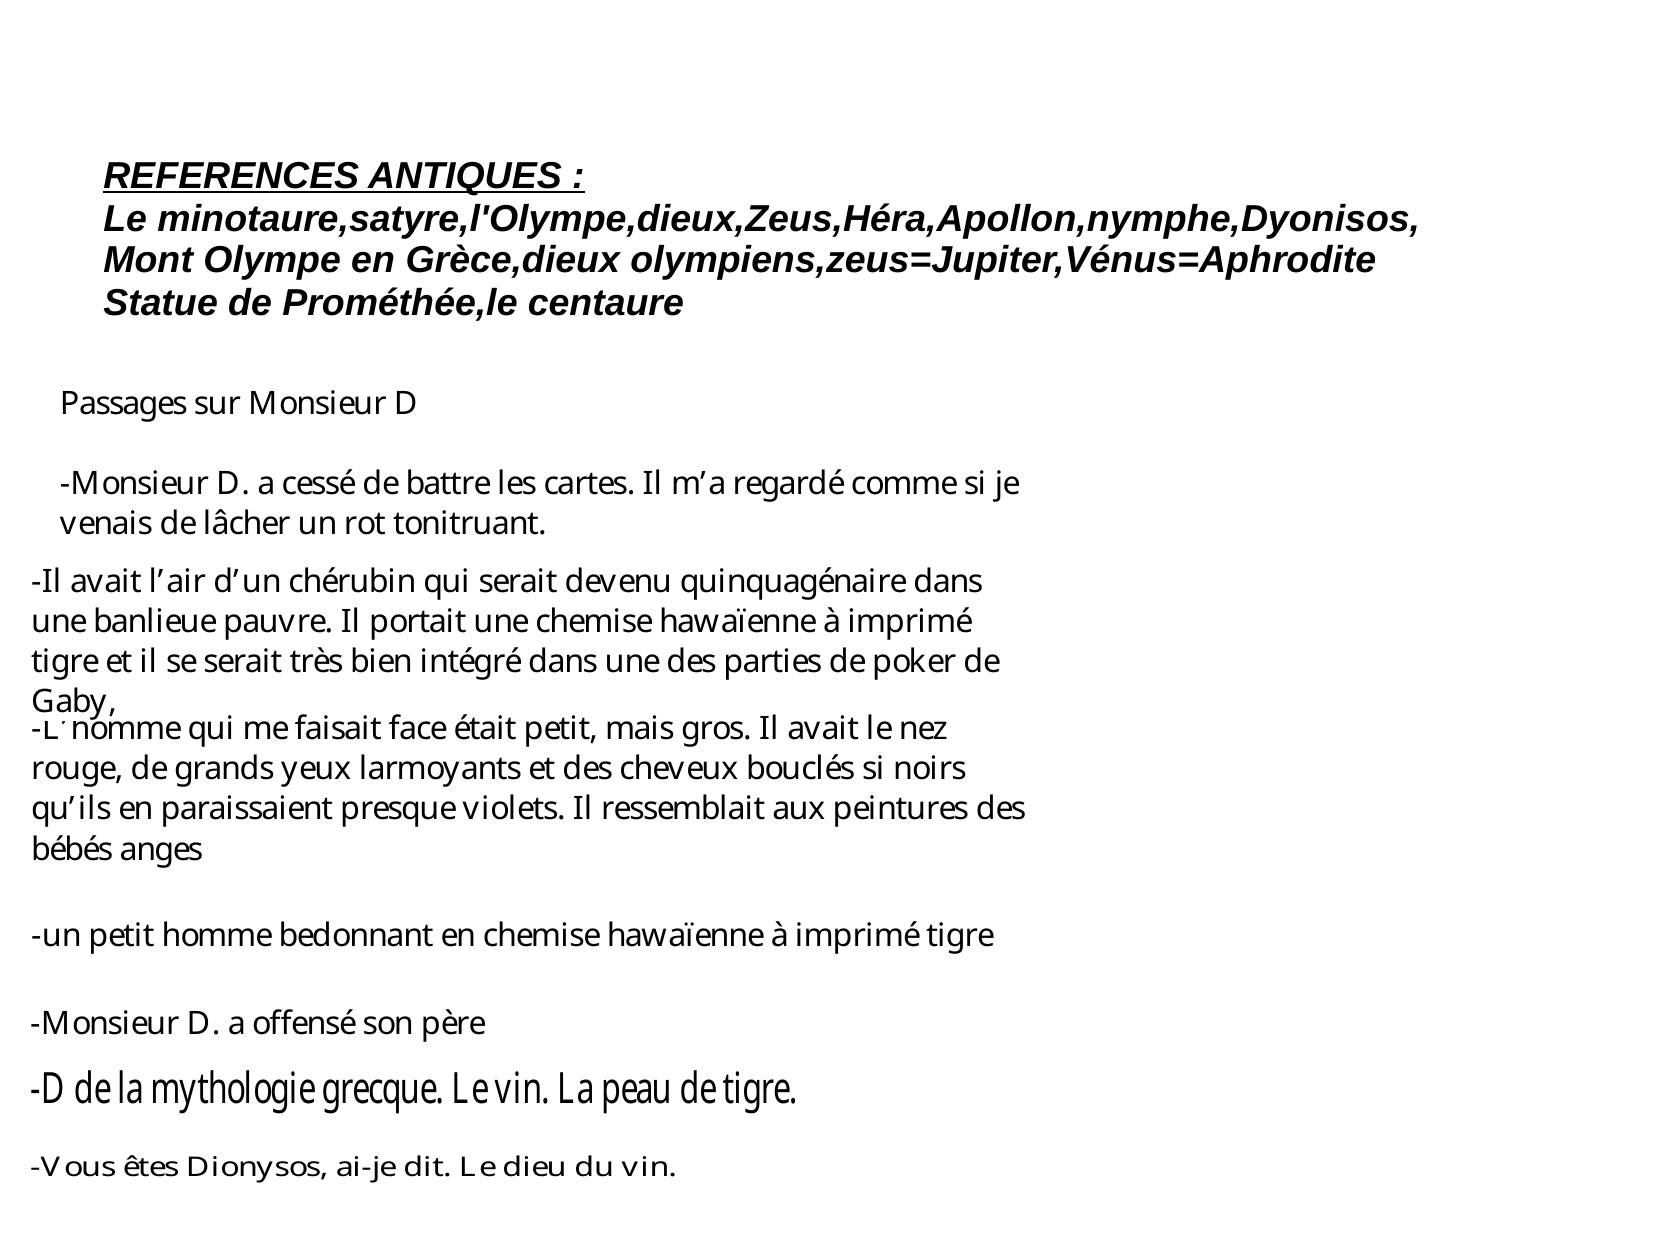

REFERENCES ANTIQUES :
Le minotaure,satyre,l'Olympe,dieux,Zeus,Héra,Apollon,nymphe,Dyonisos,
Mont Olympe en Grèce,dieux olympiens,zeus=Jupiter,Vénus=Aphrodite
Statue de Prométhée,le centaure